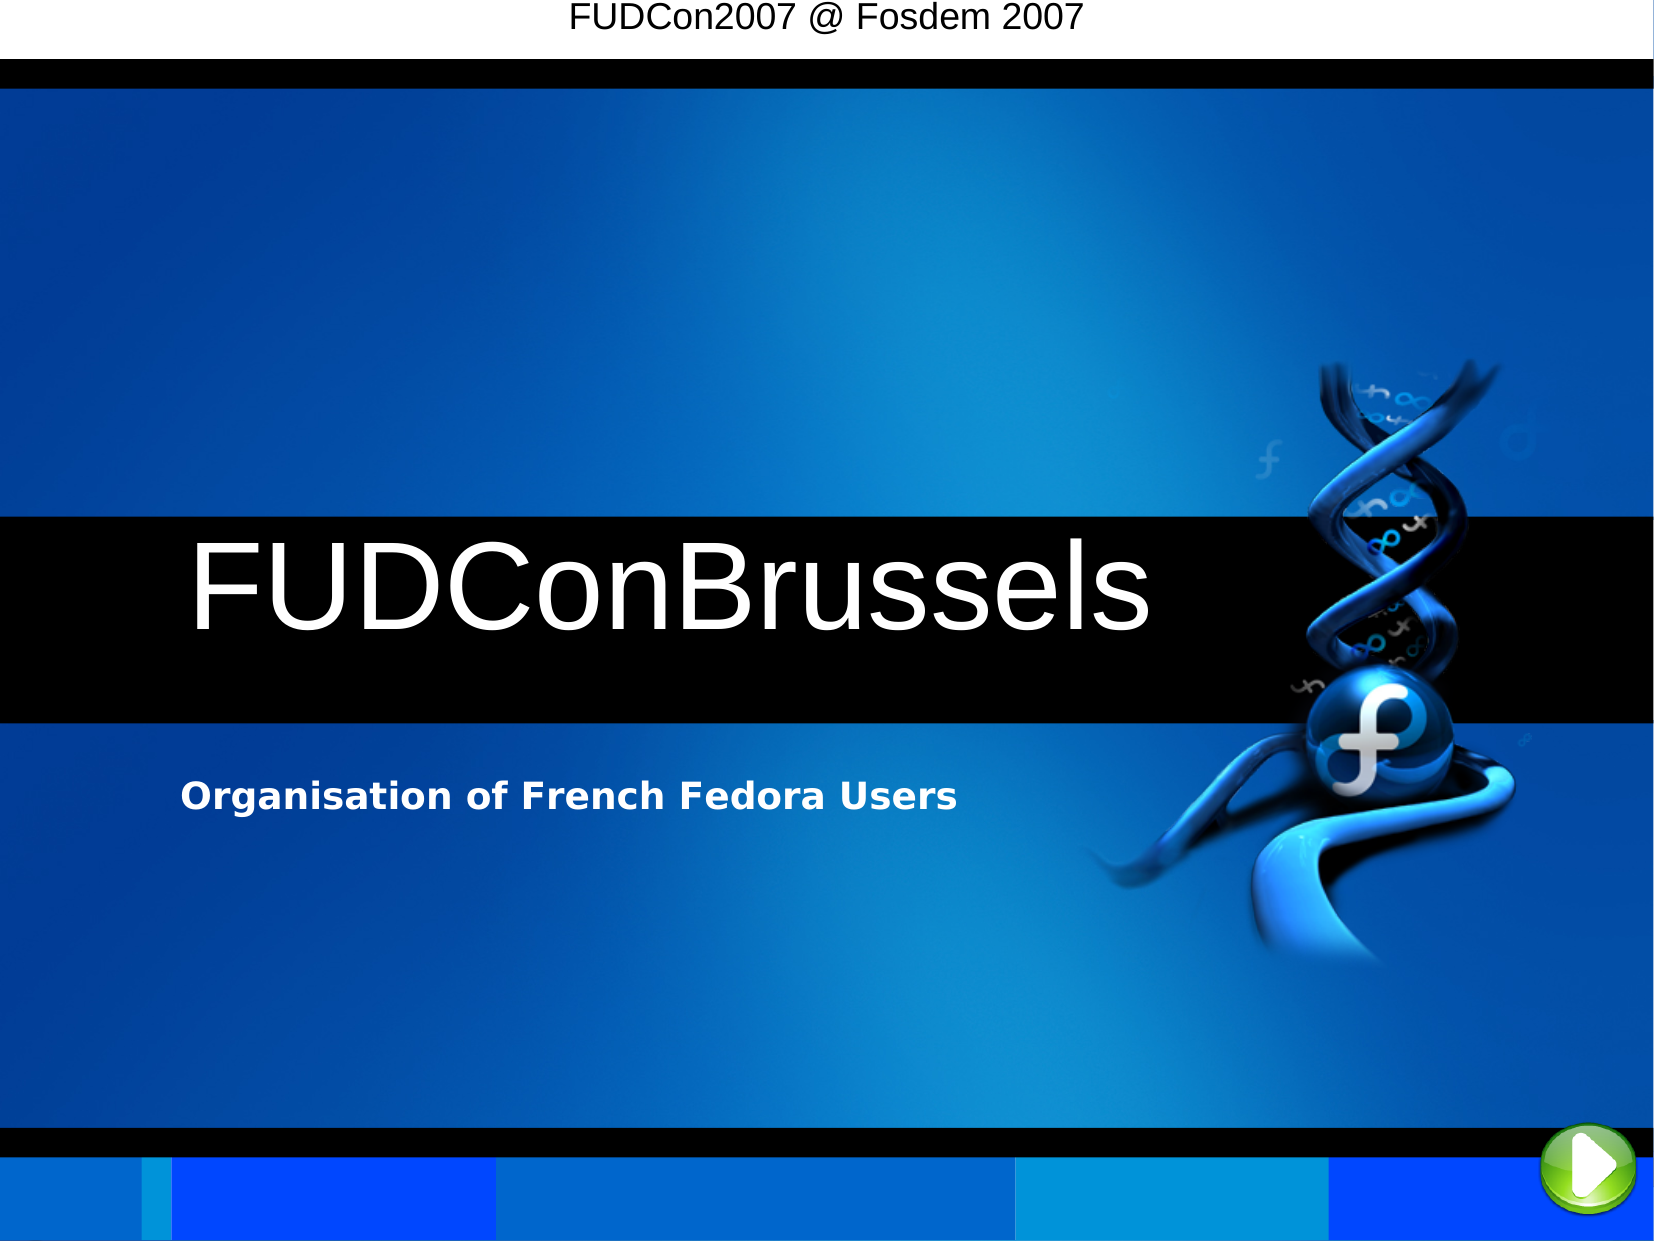

FUDCon2007 @ Fosdem 2007
FUDConBrussels
Organisation of French Fedora Users